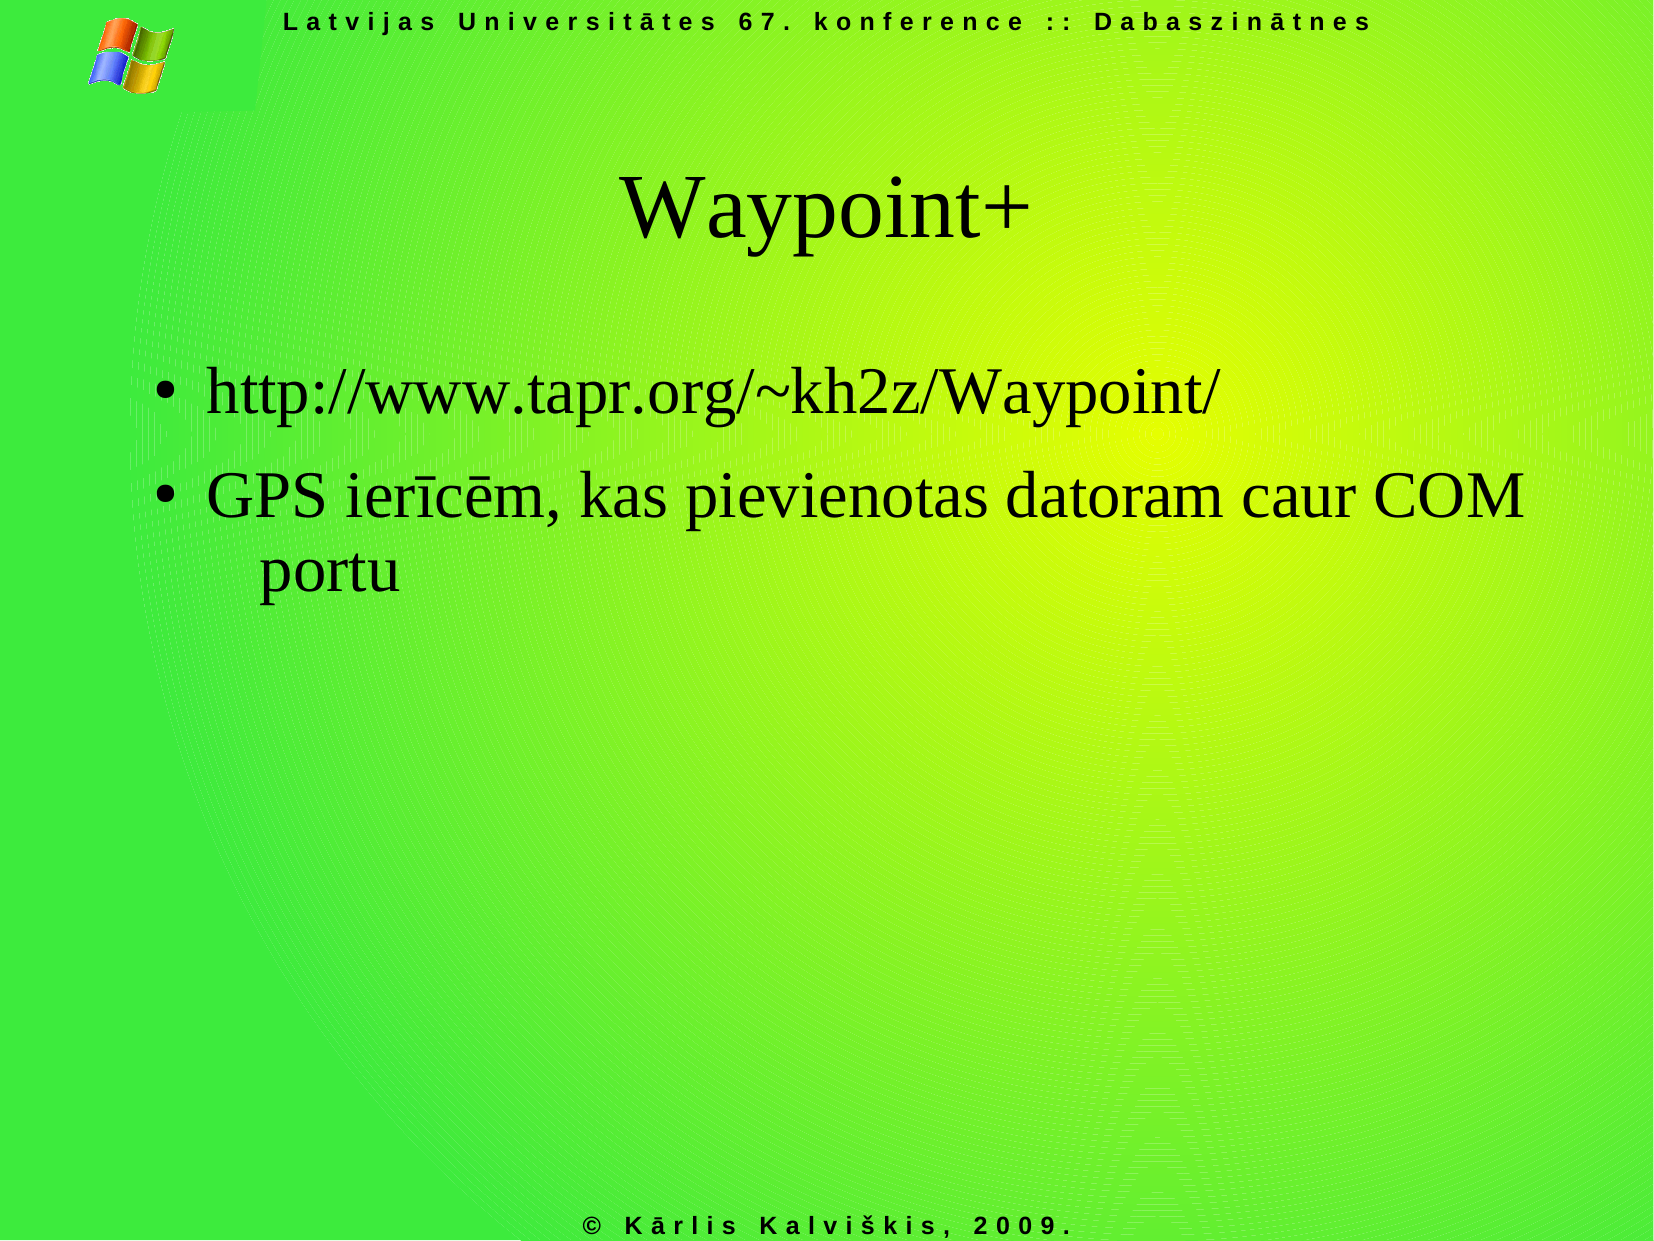

# Waypoint+
http://www.tapr.org/~kh2z/Waypoint/
GPS ierīcēm, kas pievienotas datoram caur COM portu